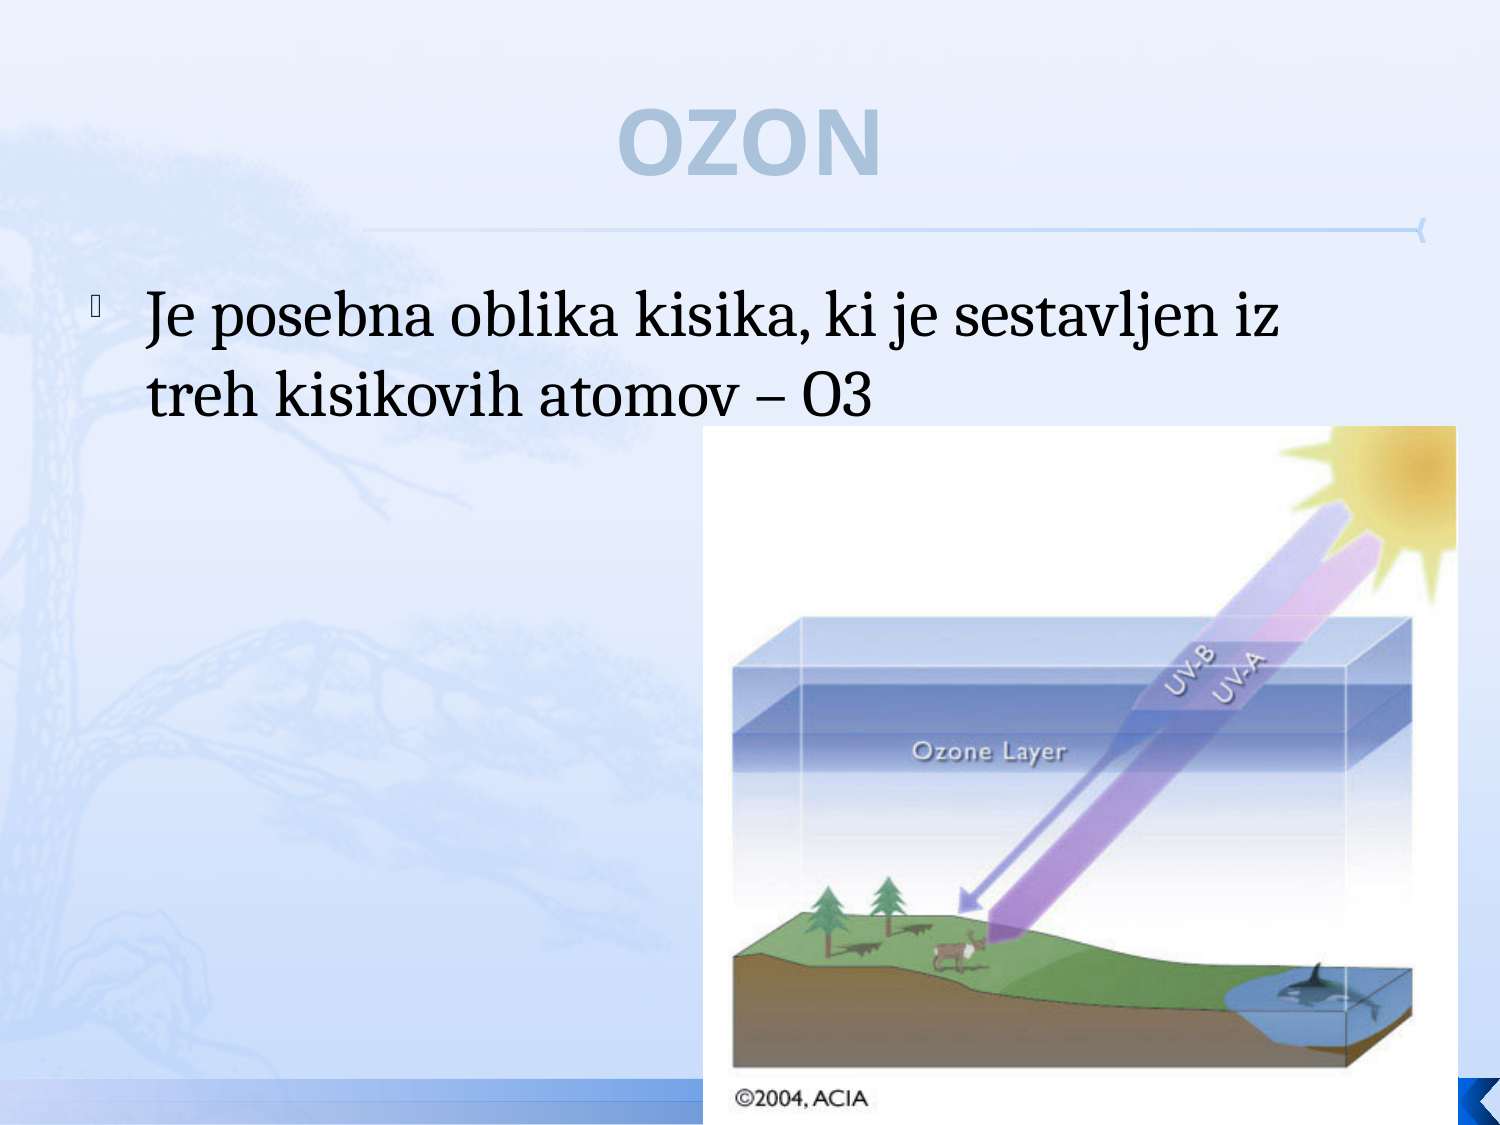

# OZON
Je posebna oblika kisika, ki je sestavljen iz treh kisikovih atomov – O3